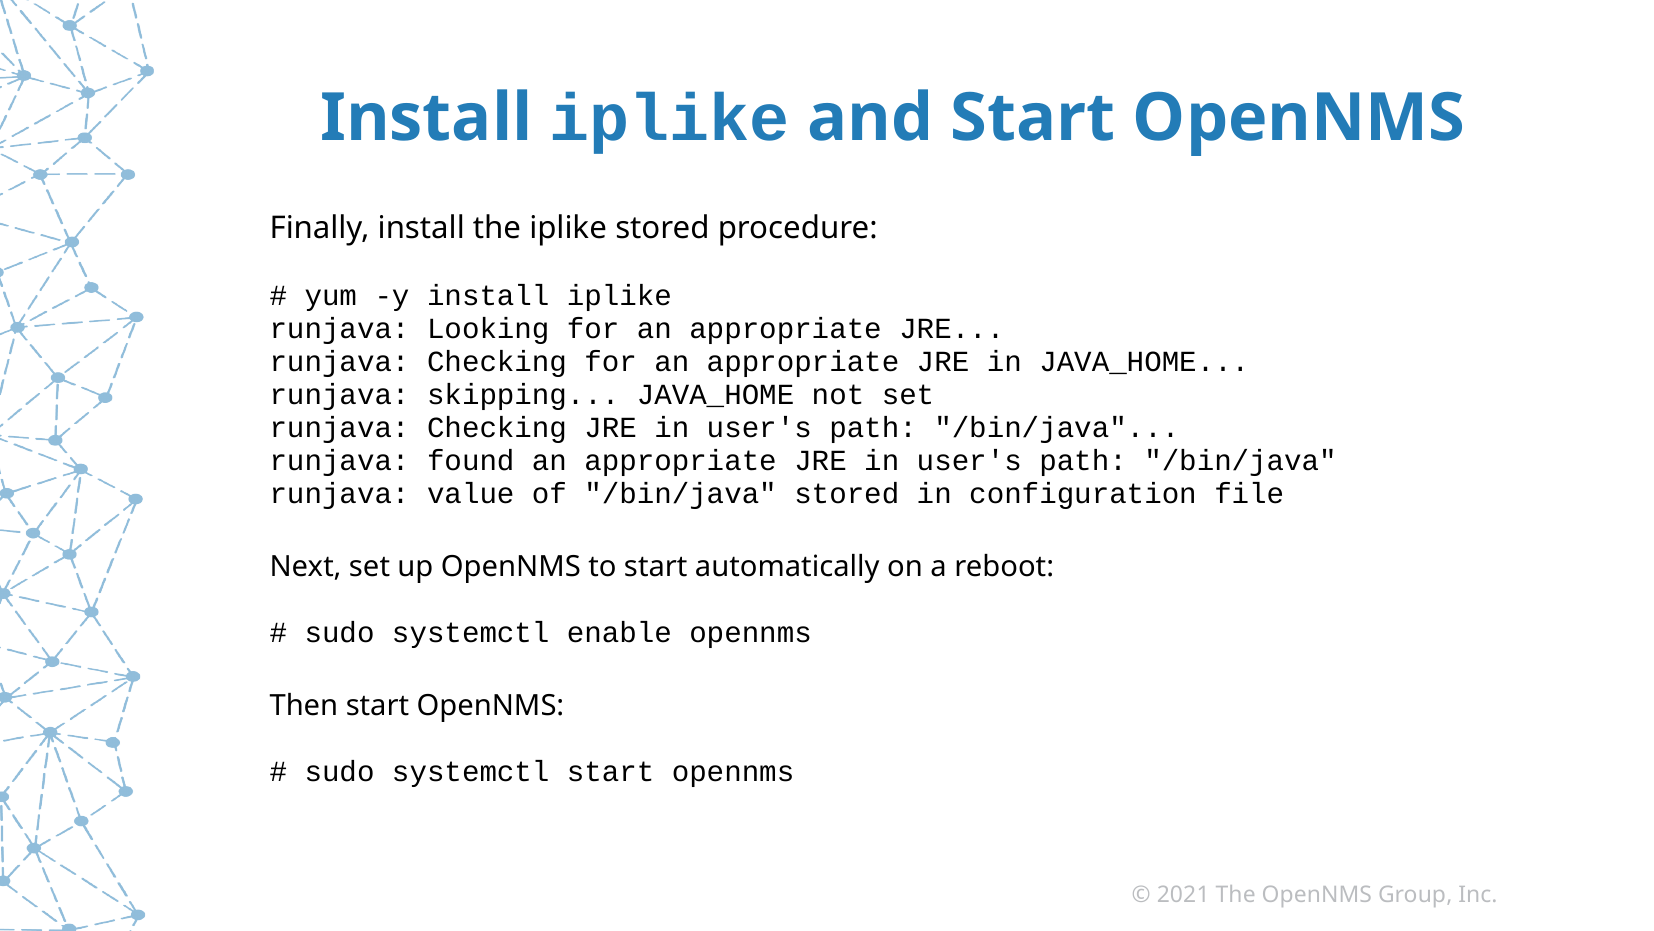

# Install iplike and Start OpenNMS
Finally, install the iplike stored procedure:
# yum -y install iplike
runjava: Looking for an appropriate JRE...
runjava: Checking for an appropriate JRE in JAVA_HOME...
runjava: skipping... JAVA_HOME not set
runjava: Checking JRE in user's path: "/bin/java"...
runjava: found an appropriate JRE in user's path: "/bin/java"
runjava: value of "/bin/java" stored in configuration file
Next, set up OpenNMS to start automatically on a reboot:
# sudo systemctl enable opennms
Then start OpenNMS:
# sudo systemctl start opennms